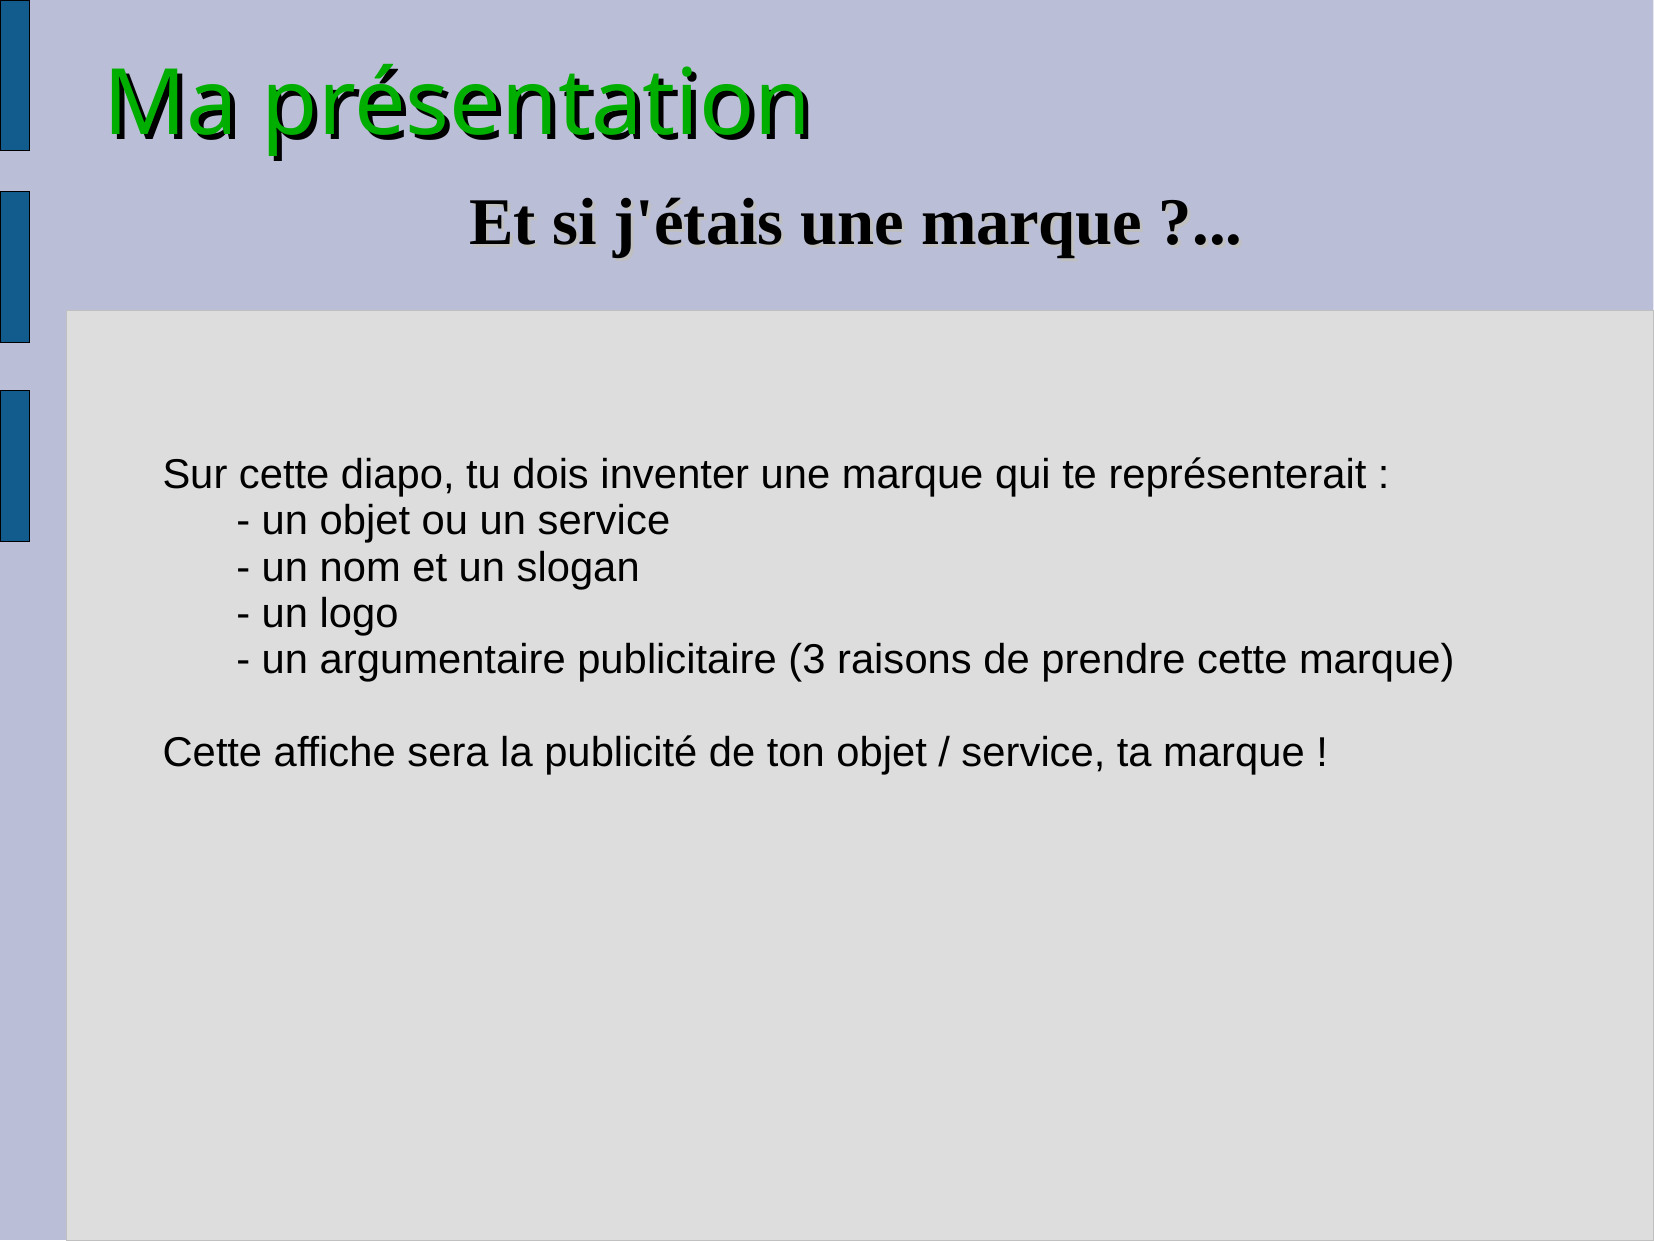

Ma présentation
Et si j'étais une marque ?...
Sur cette diapo, tu dois inventer une marque qui te représenterait :
	- un objet ou un service
	- un nom et un slogan
	- un logo
	- un argumentaire publicitaire (3 raisons de prendre cette marque)
Cette affiche sera la publicité de ton objet / service, ta marque !